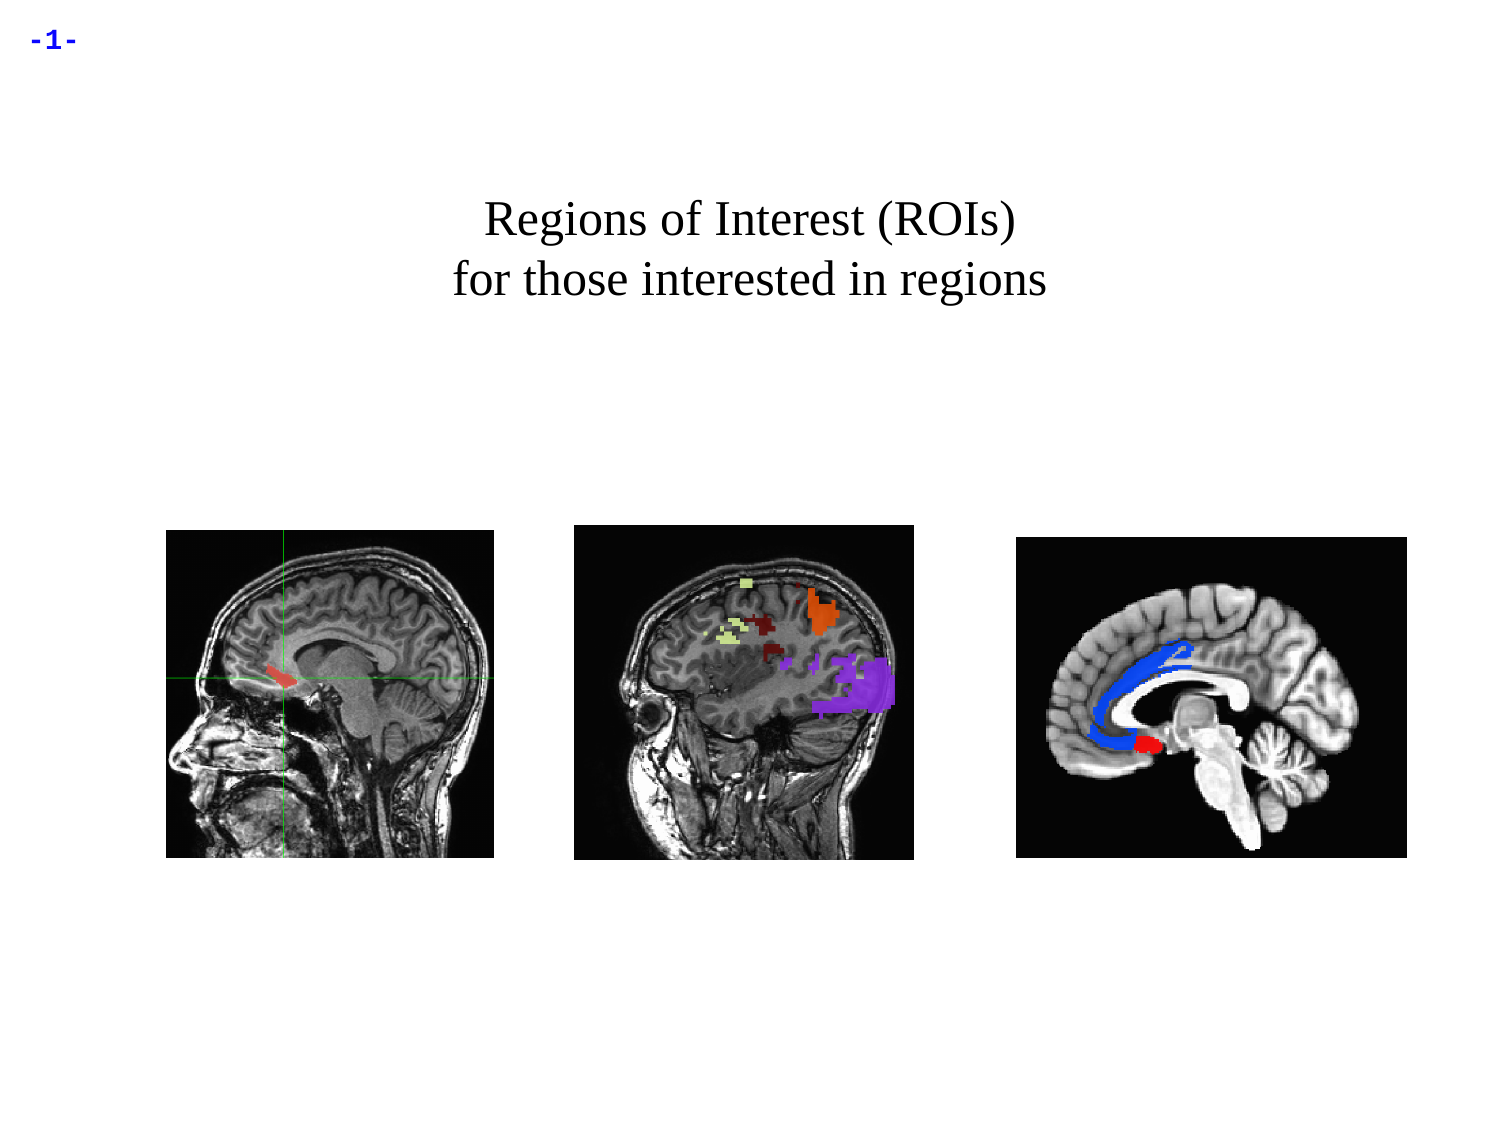

# Regions of Interest (ROIs) for those interested in regions